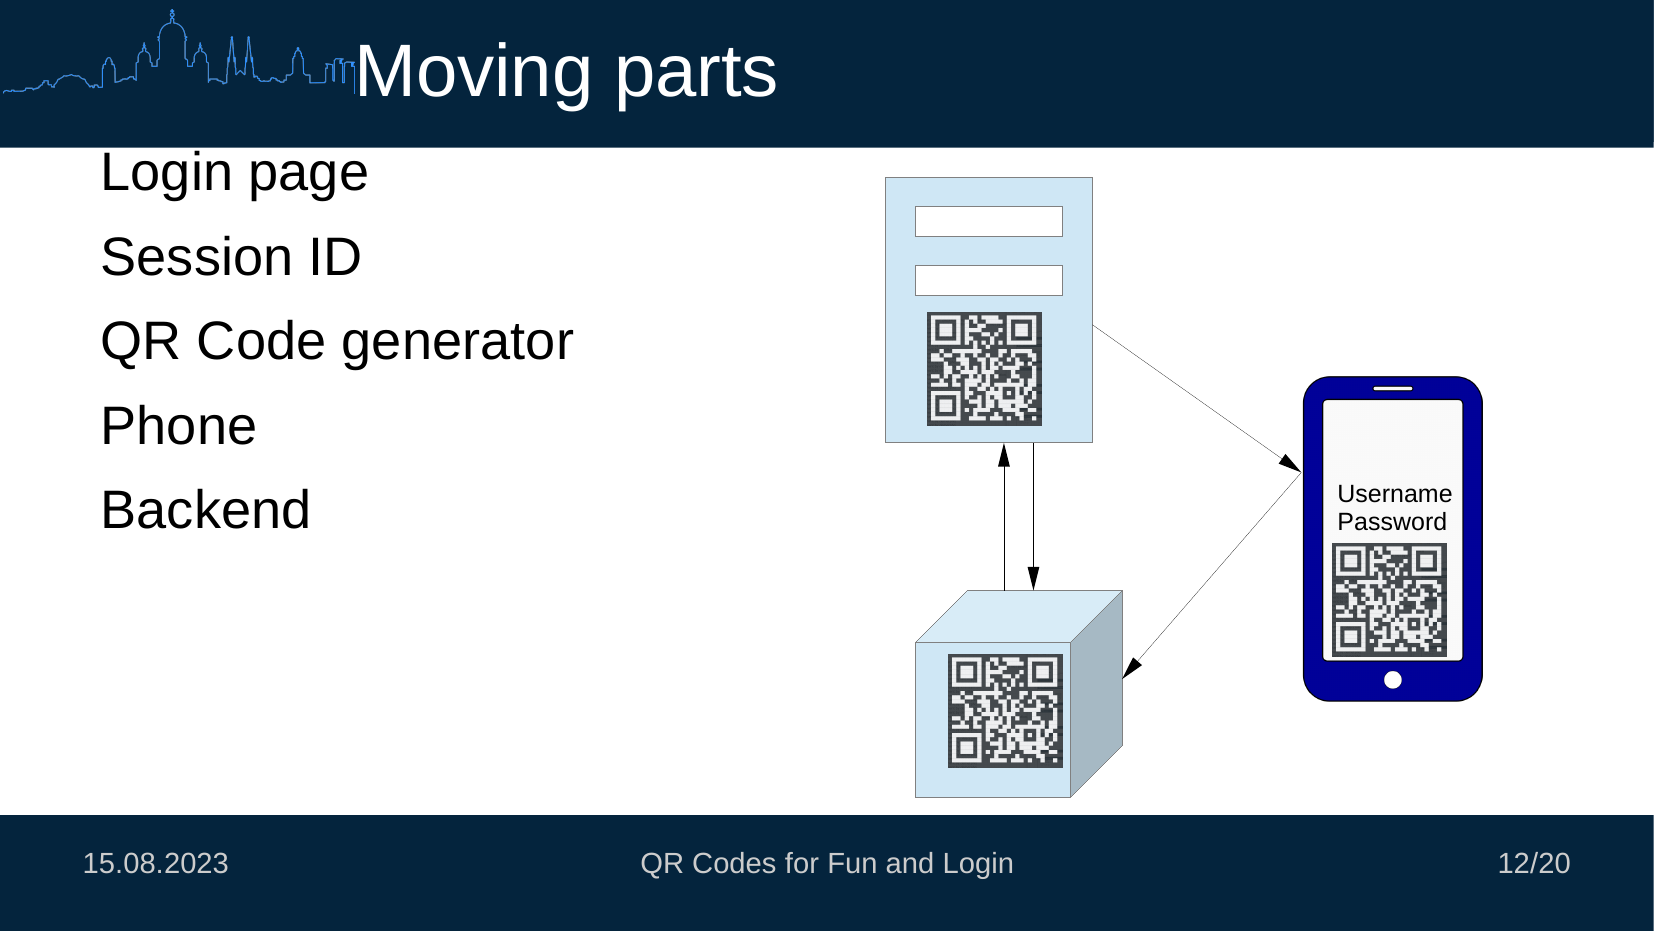

# Moving parts
Login page
Session ID
QR Code generator
Phone
Backend
Username
Password
08. März 2019
12